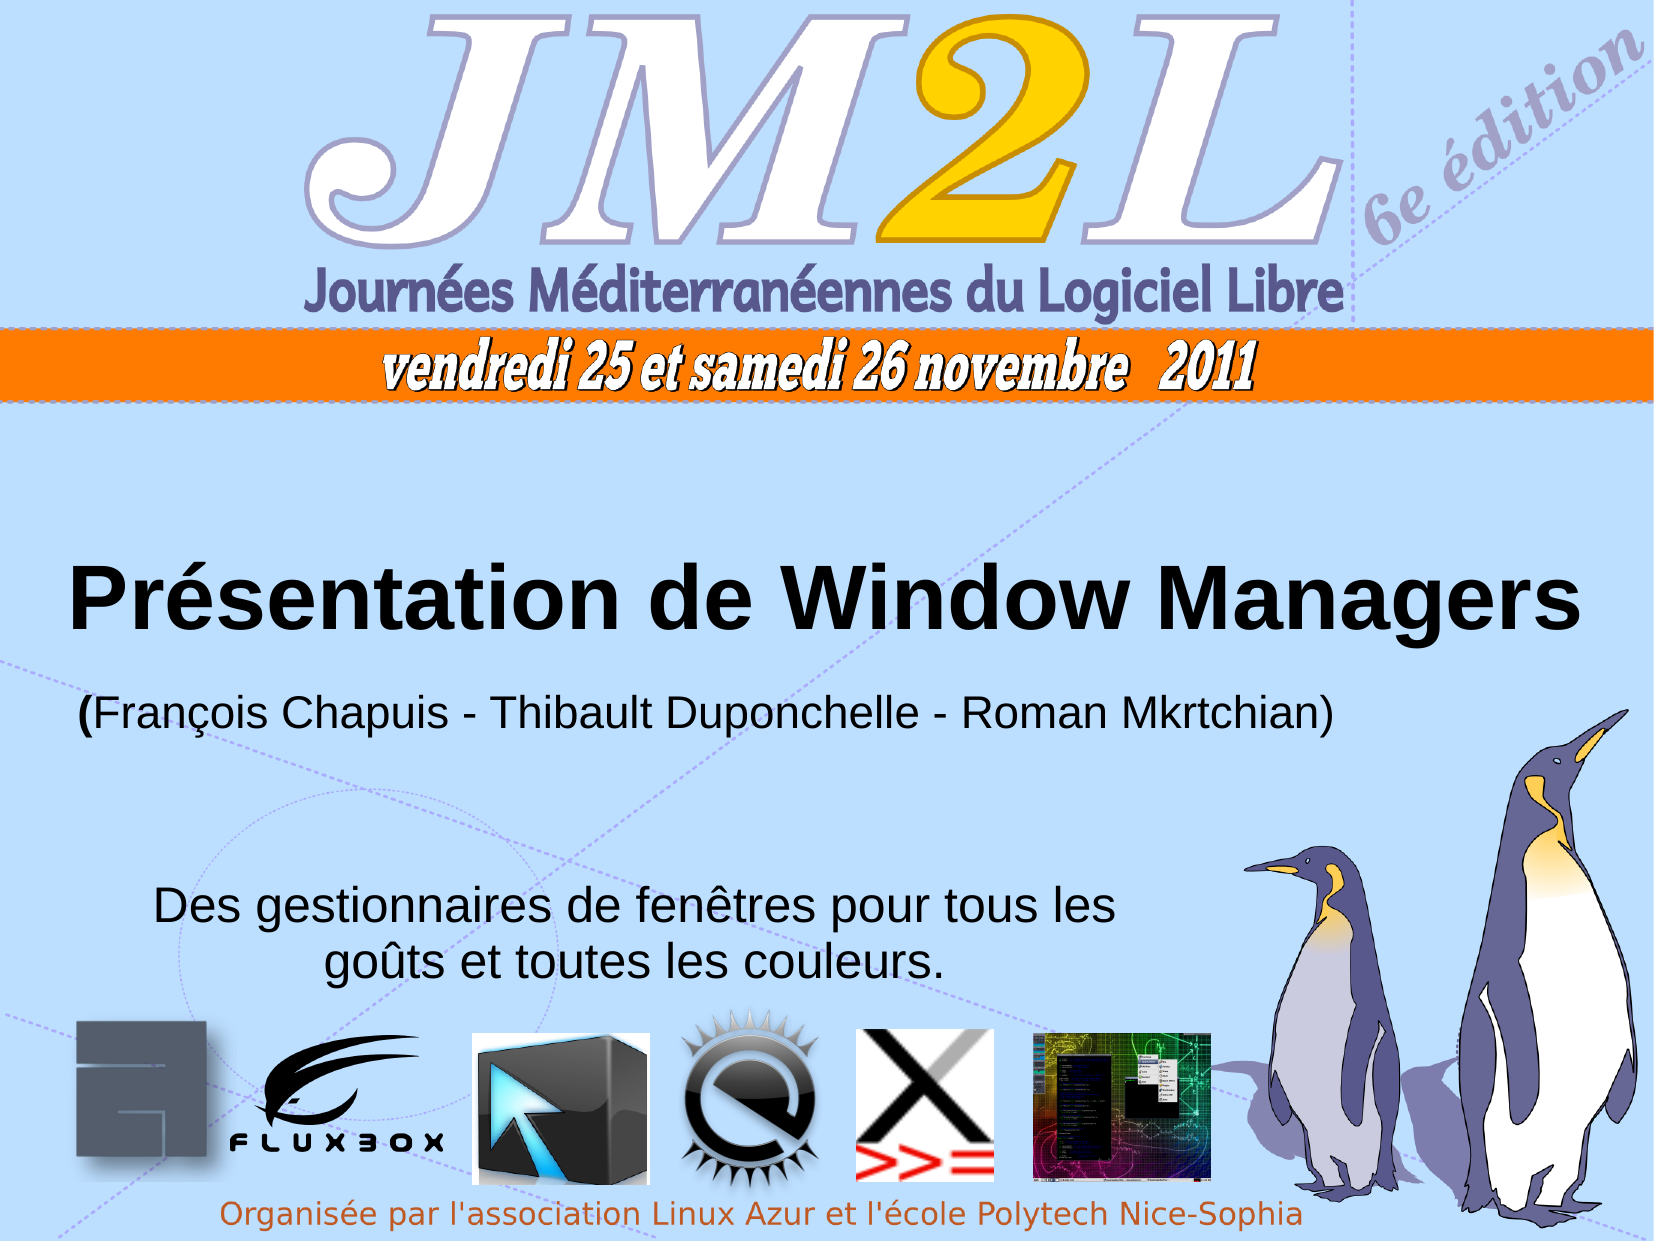

# Présentation de Window Managers
(François Chapuis - Thibault Duponchelle - Roman Mkrtchian)
Des gestionnaires de fenêtres pour tous les goûts et toutes les couleurs.